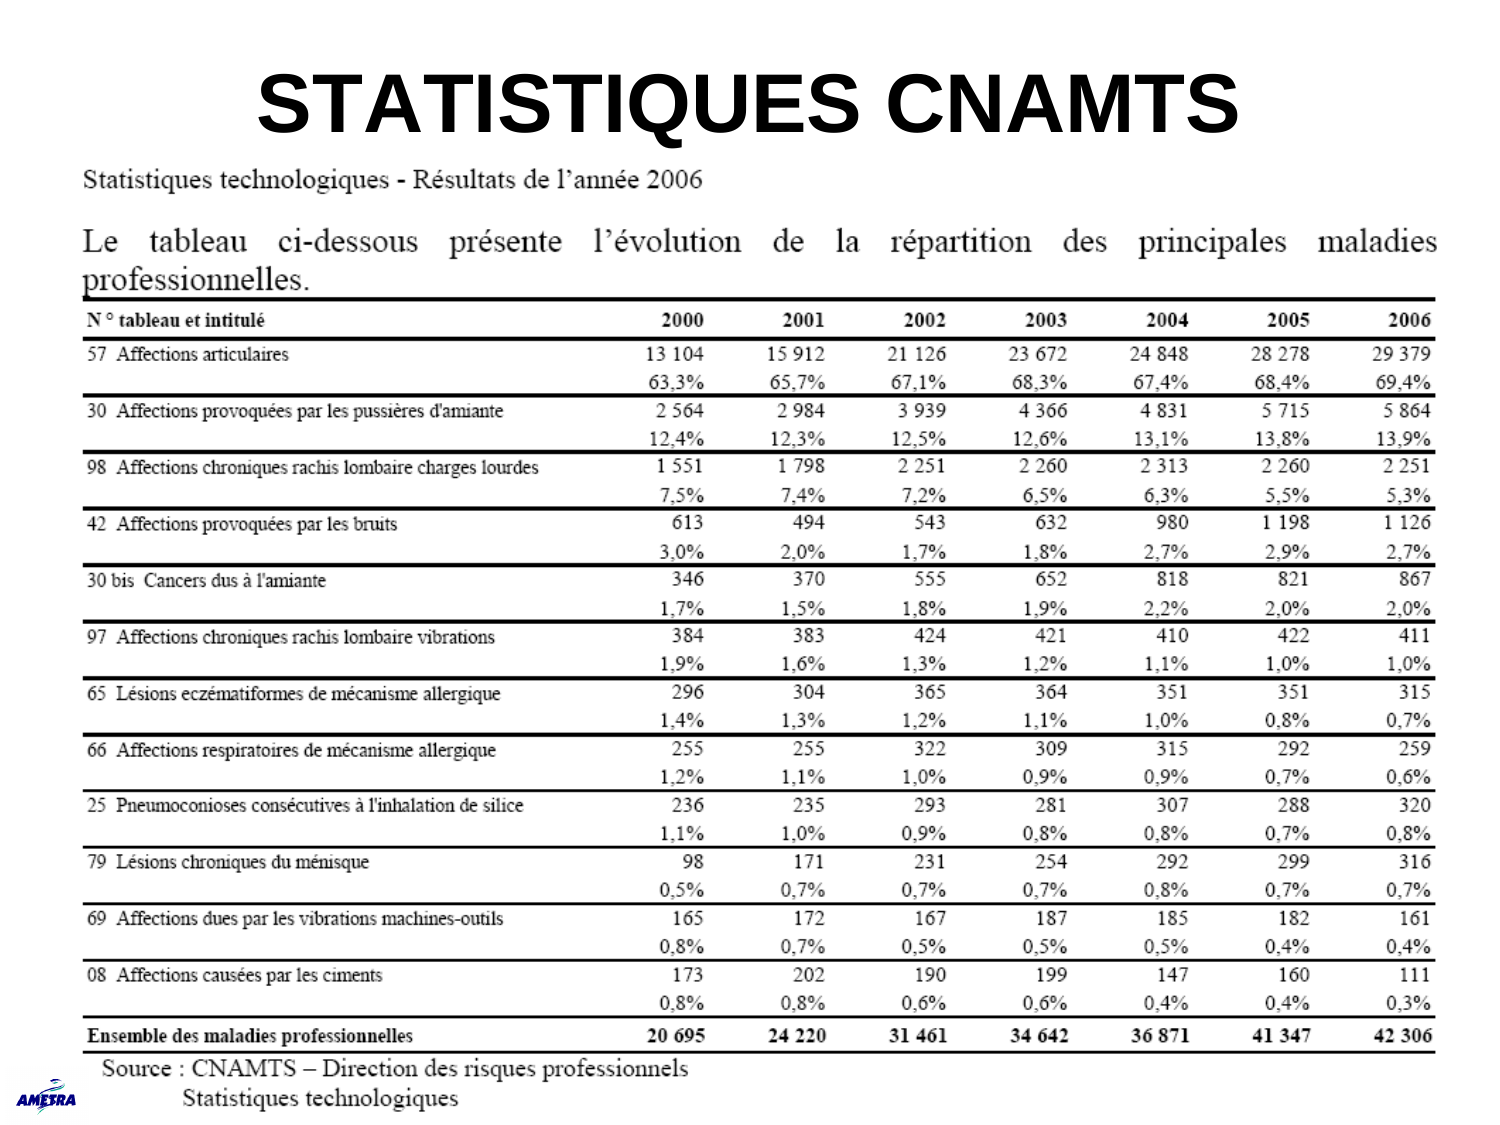

# STATISTIQUES CNAMTS
Dr François ANTONIOU 14/01/2009